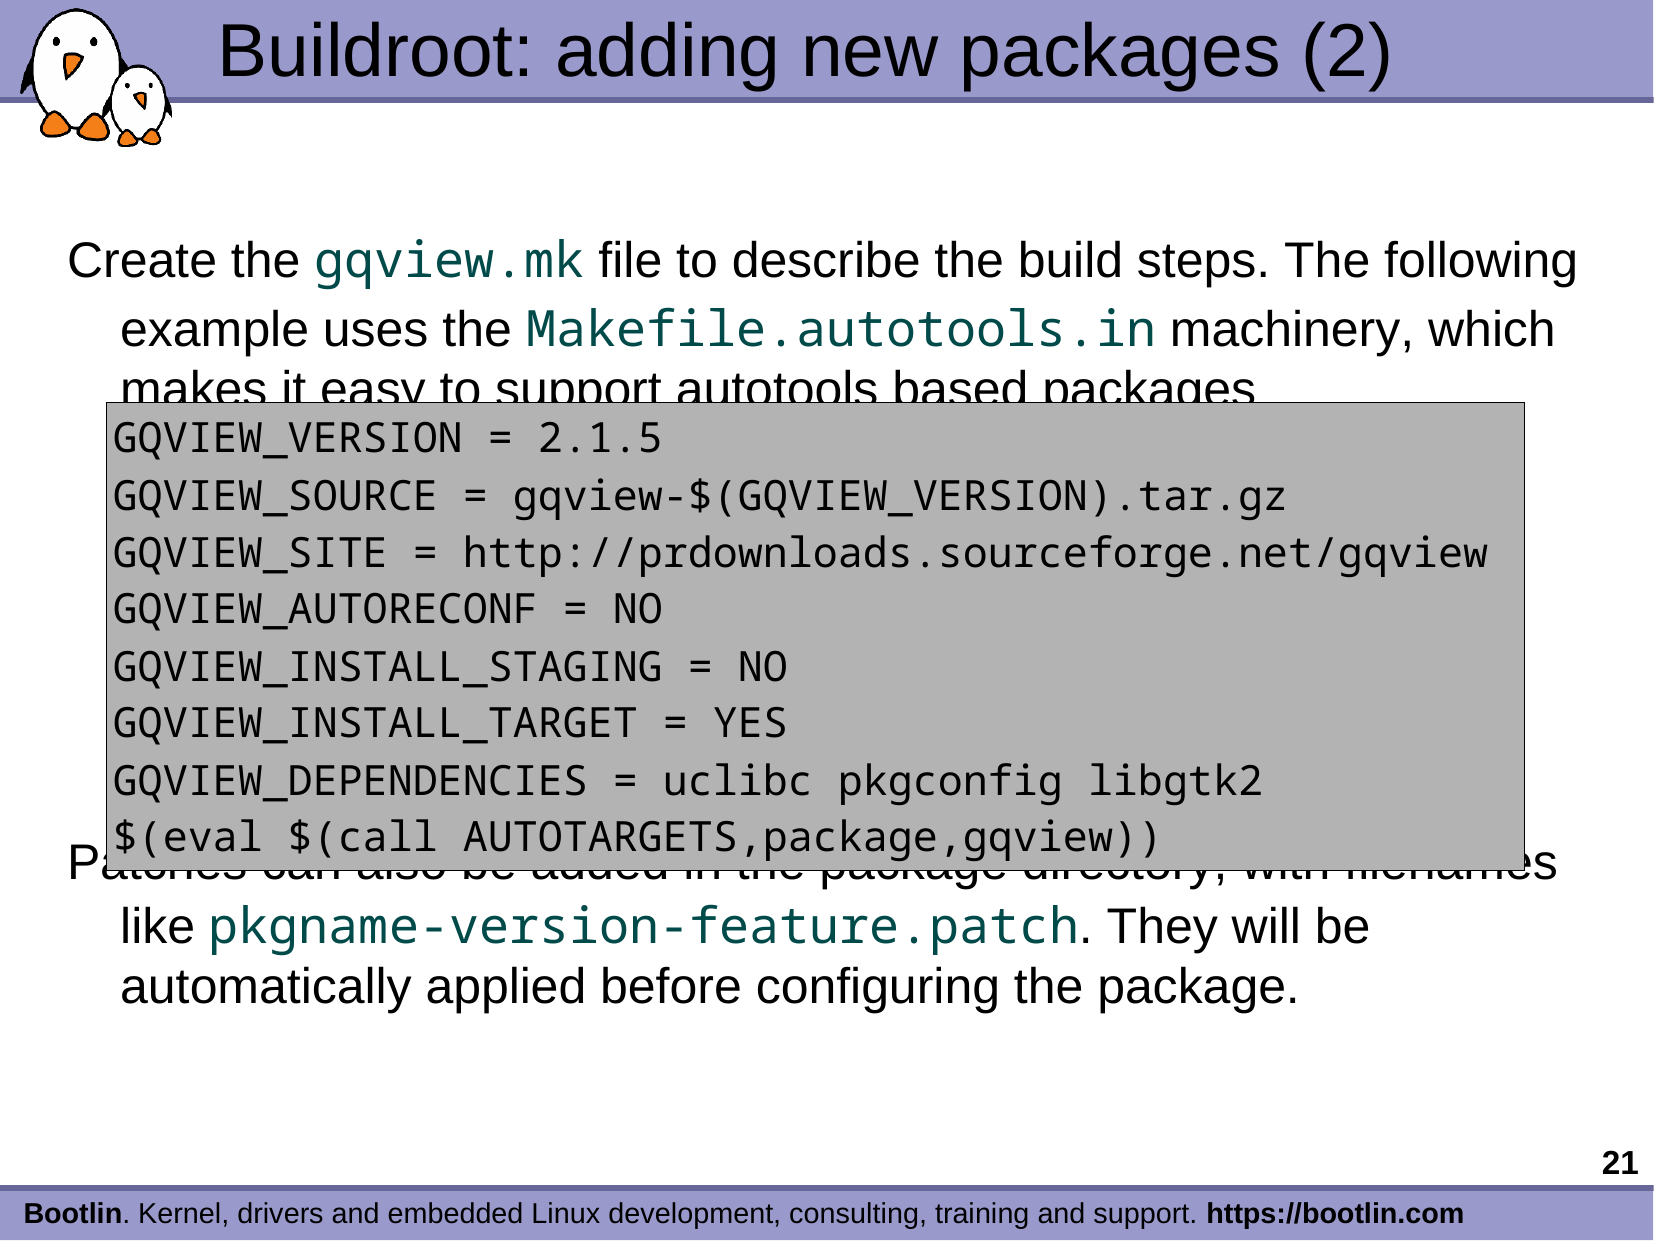

# Buildroot: adding new packages (2)
Create the gqview.mk file to describe the build steps. The following example uses the Makefile.autotools.in machinery, which makes it easy to support autotools based packages
Patches can also be added in the package directory, with filenames like pkgname-version-feature.patch. They will be automatically applied before configuring the package.
GQVIEW_VERSION = 2.1.5
GQVIEW_SOURCE = gqview-$(GQVIEW_VERSION).tar.gz
GQVIEW_SITE = http://prdownloads.sourceforge.net/gqview
GQVIEW_AUTORECONF = NO
GQVIEW_INSTALL_STAGING = NO
GQVIEW_INSTALL_TARGET = YES
GQVIEW_DEPENDENCIES = uclibc pkgconfig libgtk2
$(eval $(call AUTOTARGETS,package,gqview))